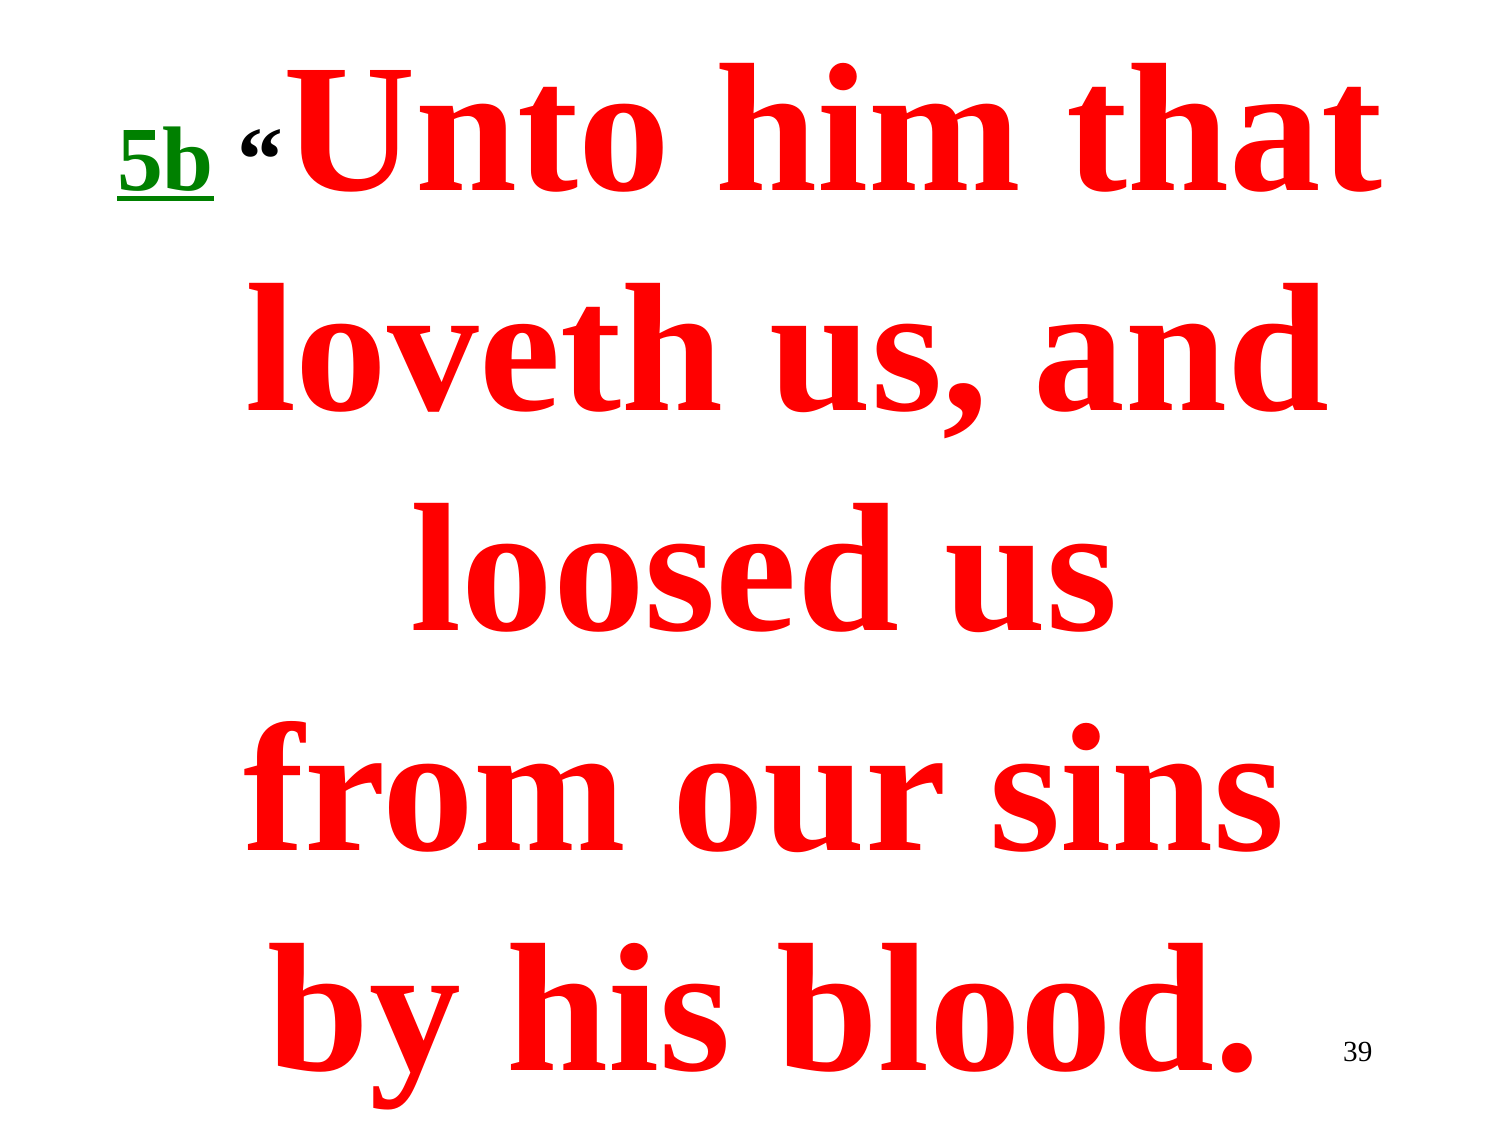

5b “Unto him that loveth us, and loosed us
from our sins
by his blood.